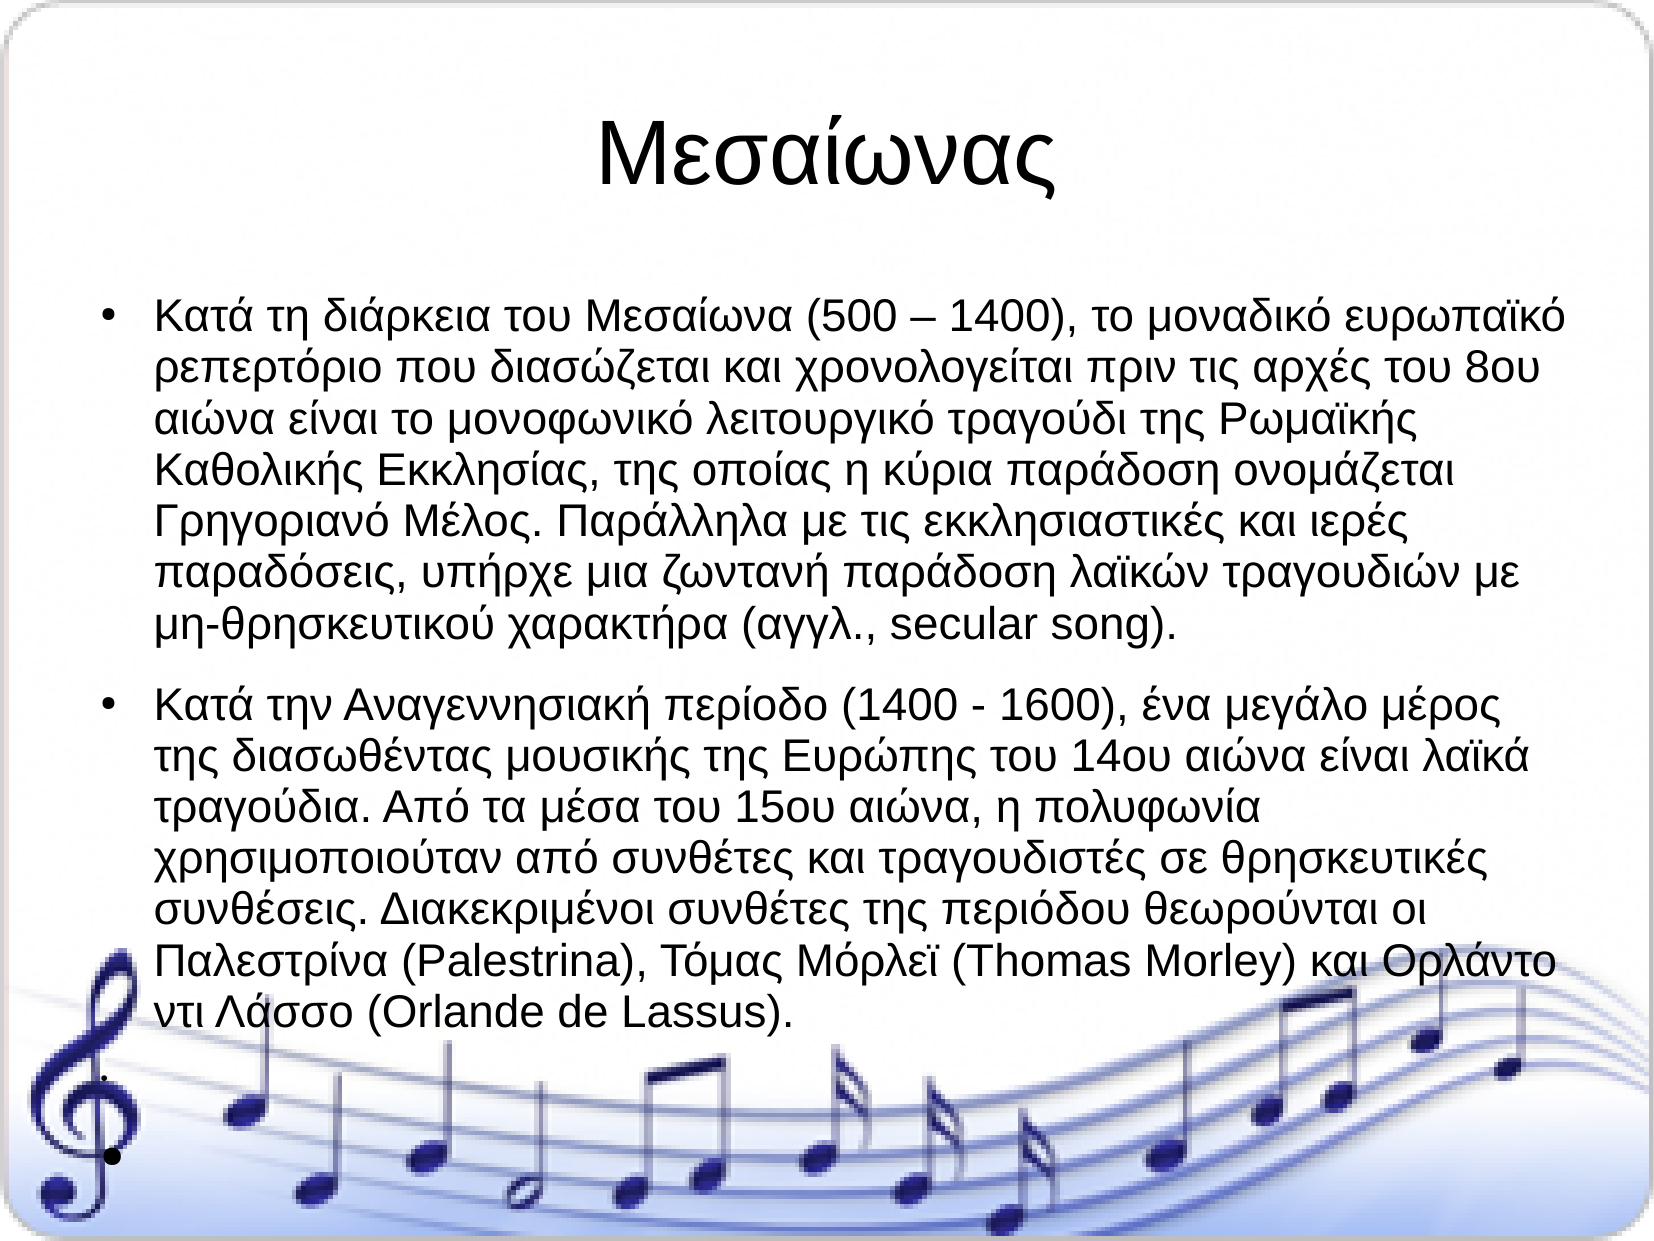

# Μεσαίωνας
Κατά τη διάρκεια του Μεσαίωνα (500 – 1400), το μοναδικό ευρωπαϊκό ρεπερτόριο που διασώζεται και χρονολογείται πριν τις αρχές του 8ου αιώνα είναι το μονοφωνικό λειτουργικό τραγούδι της Ρωμαϊκής Καθολικής Εκκλησίας, της οποίας η κύρια παράδοση ονομάζεται Γρηγοριανό Μέλος. Παράλληλα με τις εκκλησιαστικές και ιερές παραδόσεις, υπήρχε μια ζωντανή παράδοση λαϊκών τραγουδιών με μη-θρησκευτικού χαρακτήρα (αγγλ., secular song).
Κατά την Αναγεννησιακή περίοδο (1400 - 1600), ένα μεγάλο μέρος της διασωθέντας μουσικής της Ευρώπης του 14ου αιώνα είναι λαϊκά τραγούδια. Από τα μέσα του 15ου αιώνα, η πολυφωνία χρησιμοποιούταν από συνθέτες και τραγουδιστές σε θρησκευτικές συνθέσεις. Διακεκριμένοι συνθέτες της περιόδου θεωρούνται οι Παλεστρίνα (Palestrina), Τόμας Μόρλεϊ (Thomas Morley) και Ορλάντο ντι Λάσσο (Orlande de Lassus).